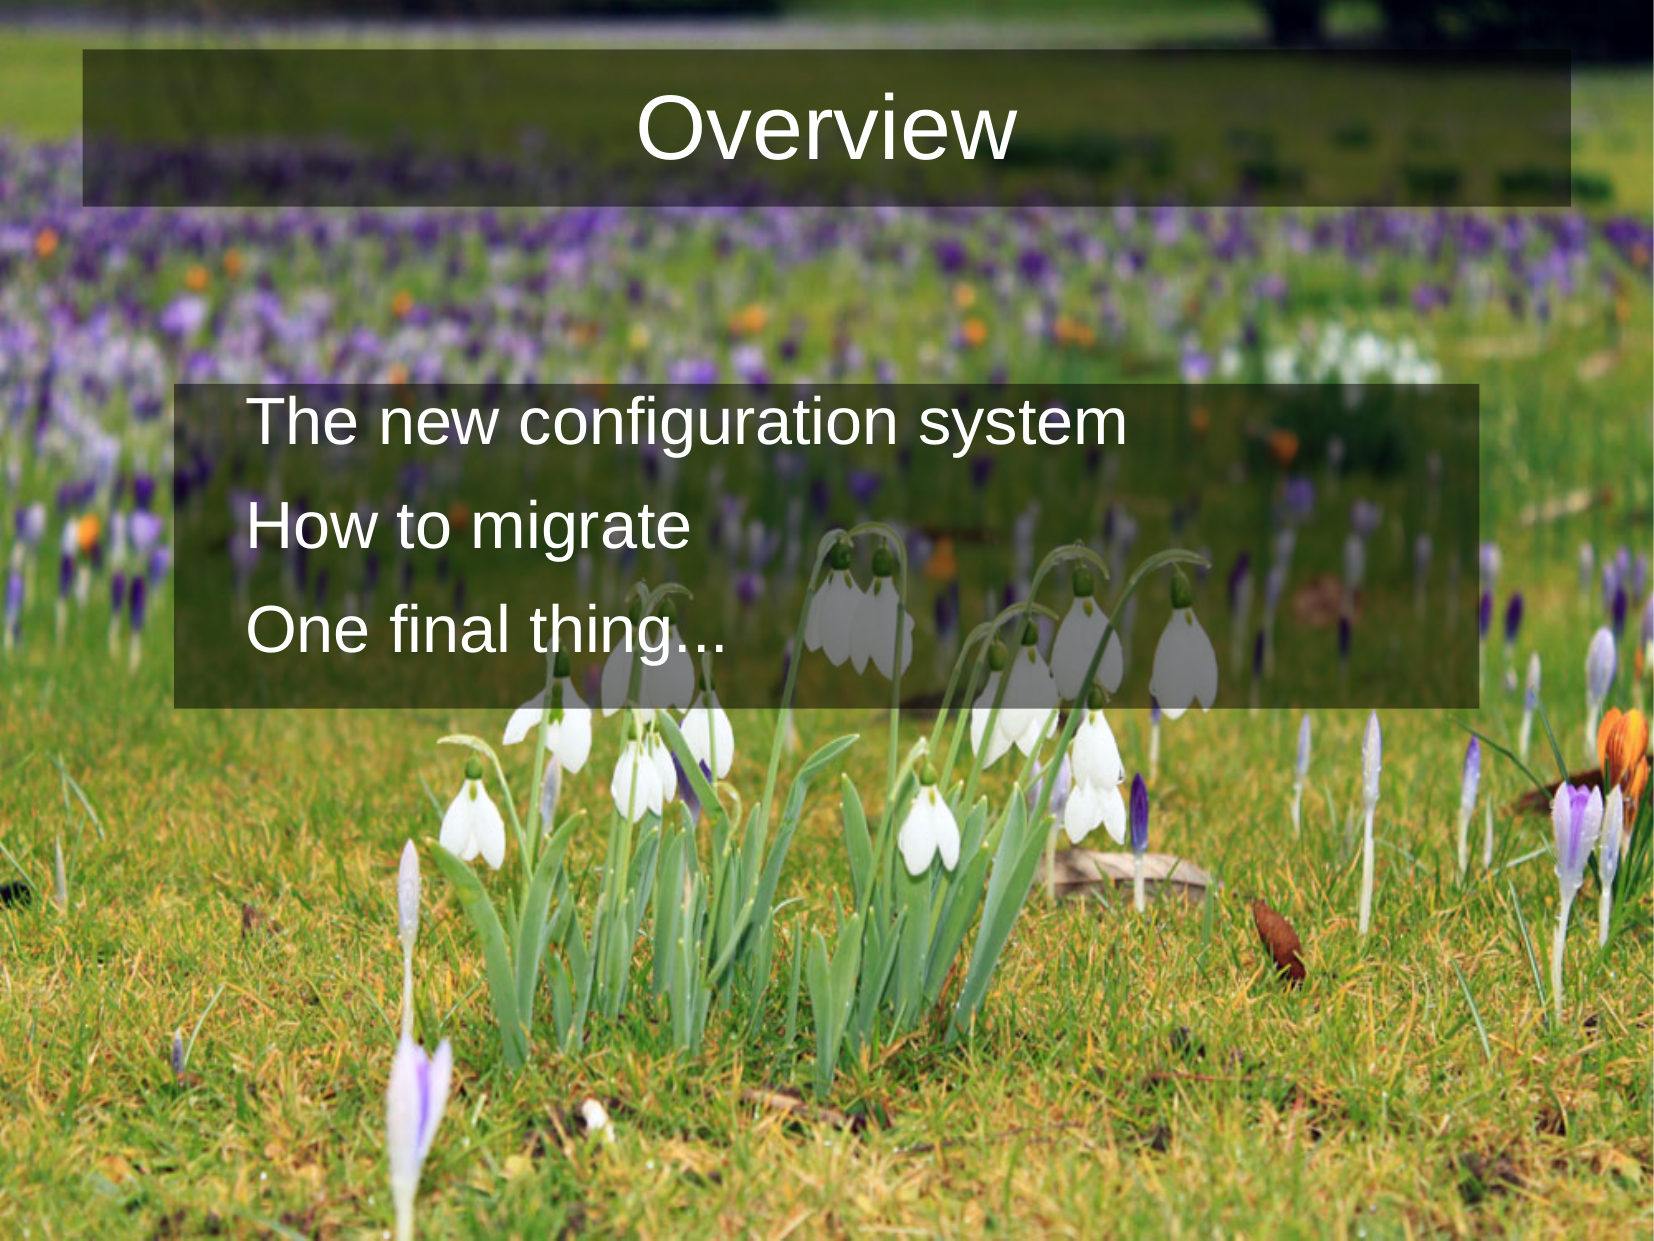

# Overview
The new configuration system
How to migrate
One final thing...